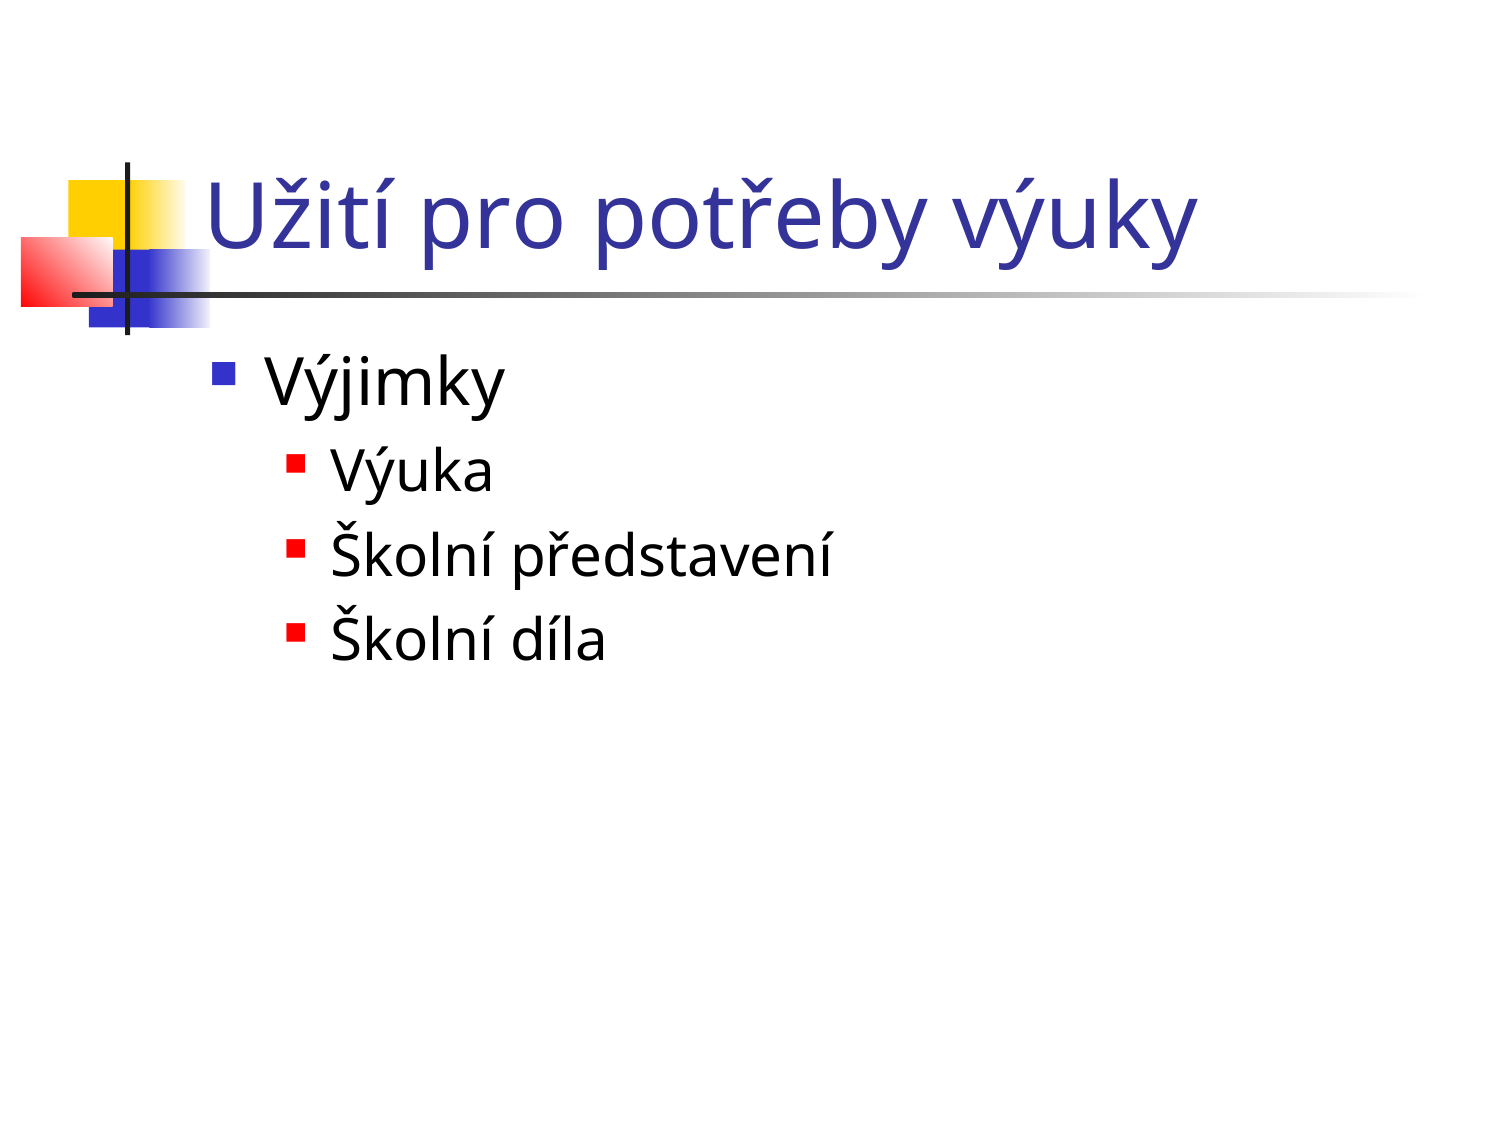

# Užití pro potřeby výuky
Výjimky
Výuka
Školní představení
Školní díla